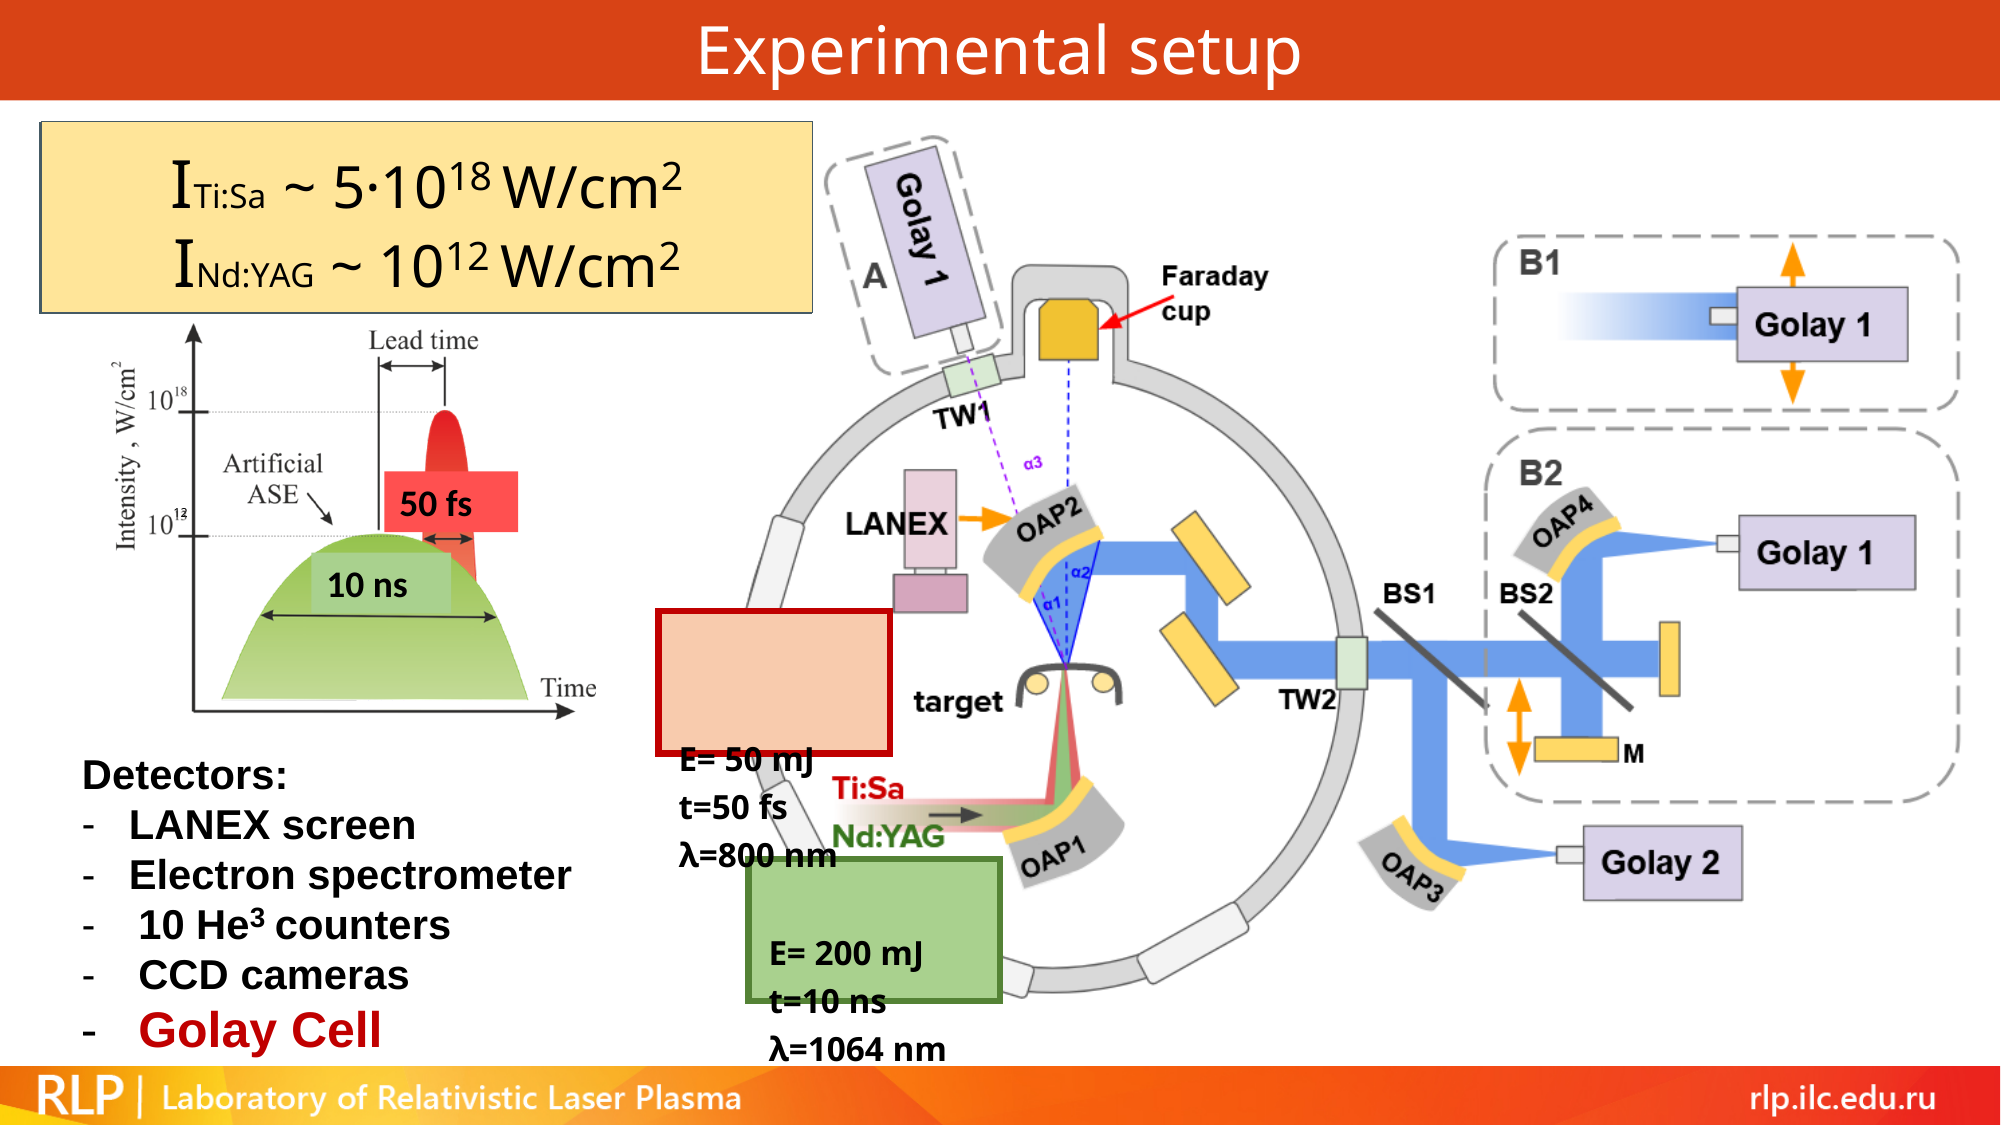

Experimental setup
ITi:Sa ~ 5·1018 W/cm2
INd:YAG ~ 1012 W/cm2
ITi:Sa ~ 5·1018 W/cm2
INd:YAG ~ 1011-1012 W/cm2
50 fs
10 ns
12
E= 50 mJ
t=50 fs
λ=800 nm
Detectors:
LANEX screen
Electron spectrometer
10 He3 counters
CCD cameras
Golay Cell
E= 200 mJ
t=10 ns
λ=1064 nm